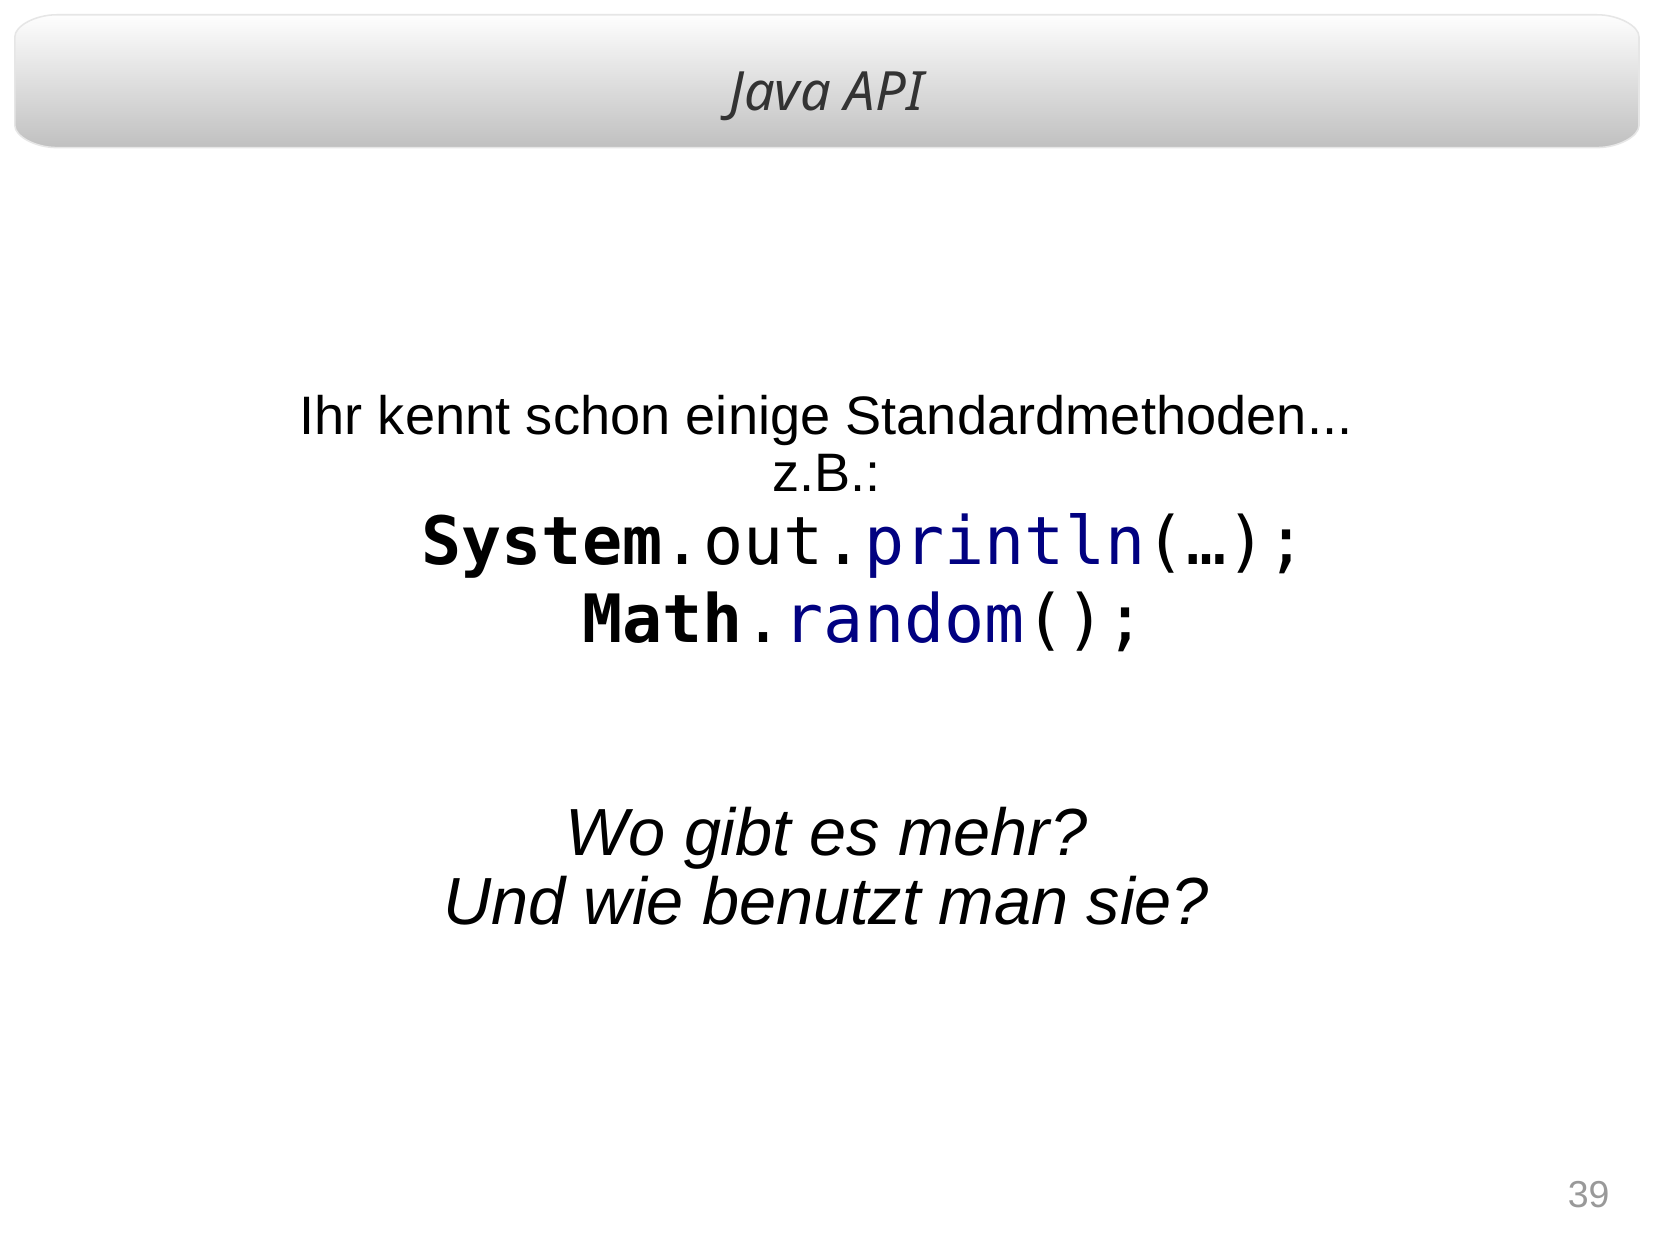

# Java API
Ihr kennt schon einige Standardmethoden...
z.B.:
	System.out.println(…);
	Math.random();
Wo gibt es mehr?
Und wie benutzt man sie?